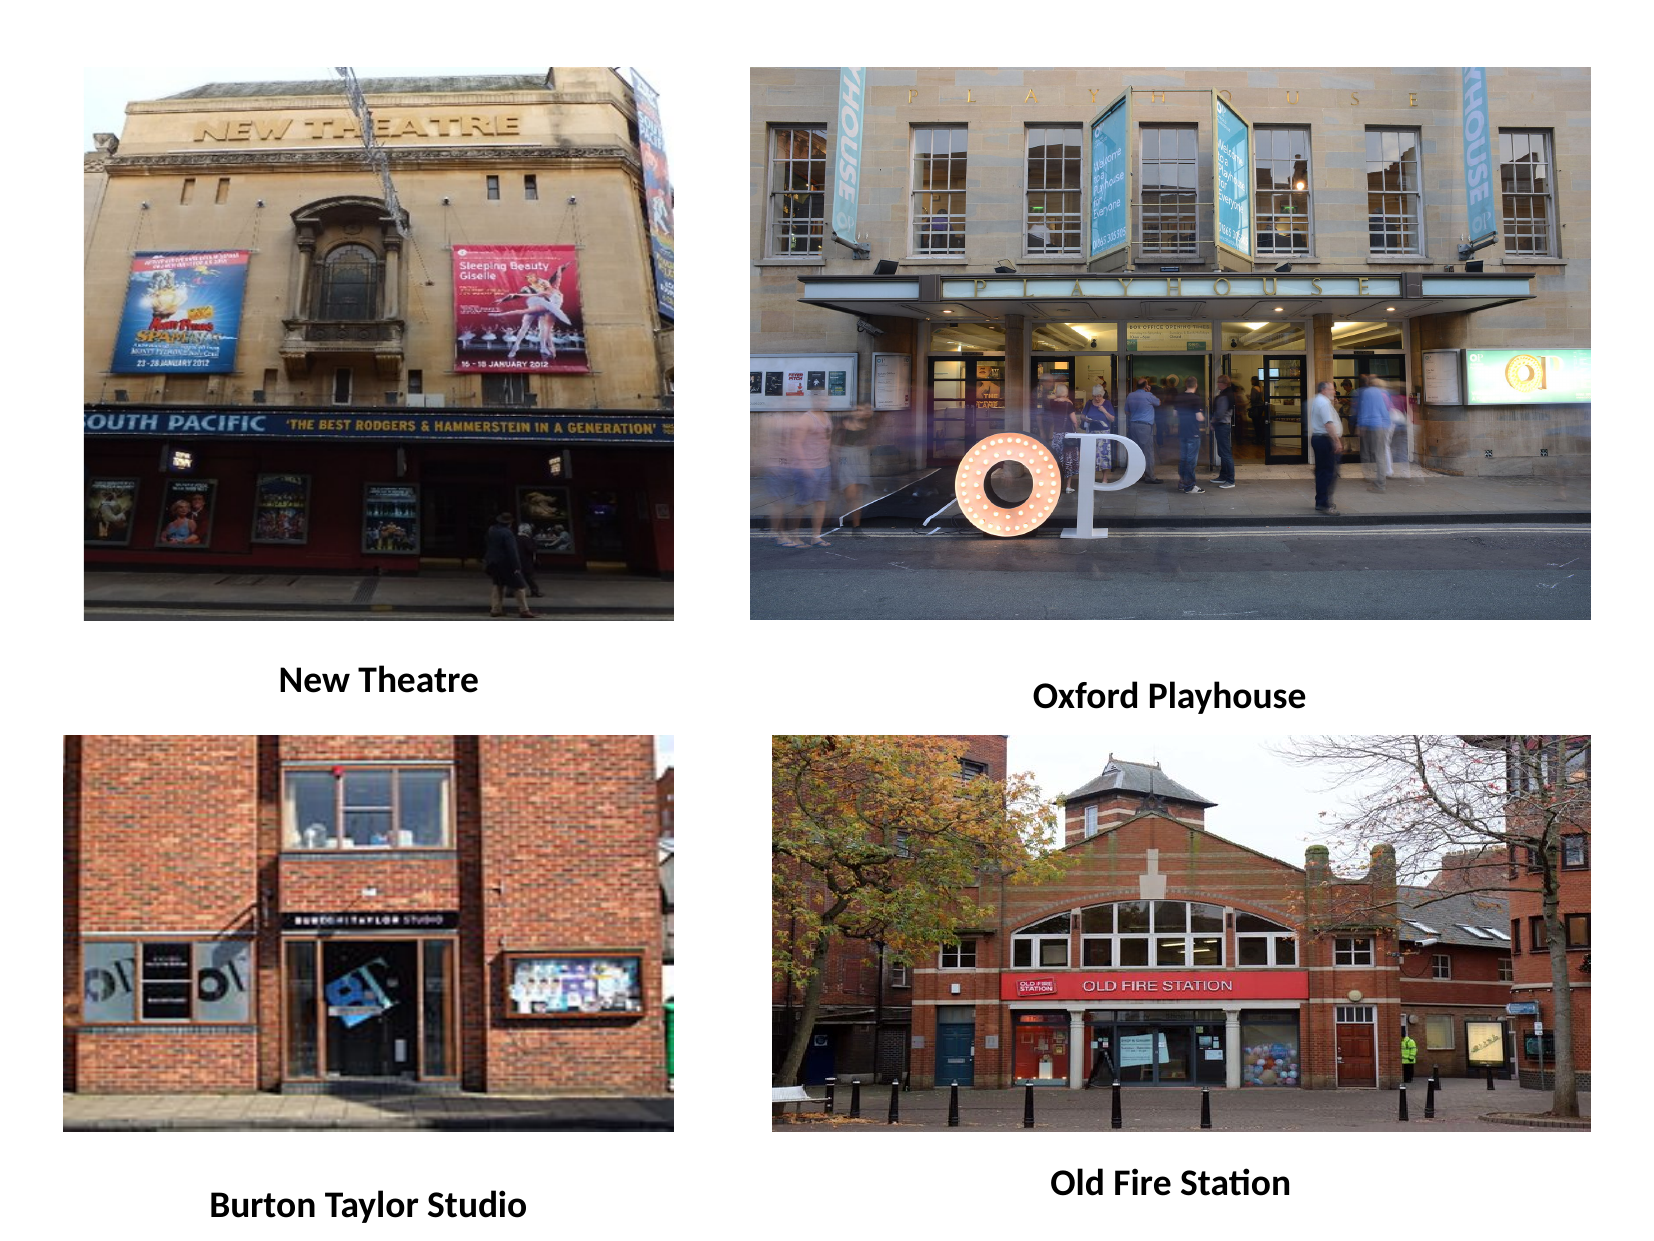

New Theatre
Oxford Playhouse
Old Fire Station
Burton Taylor Studio